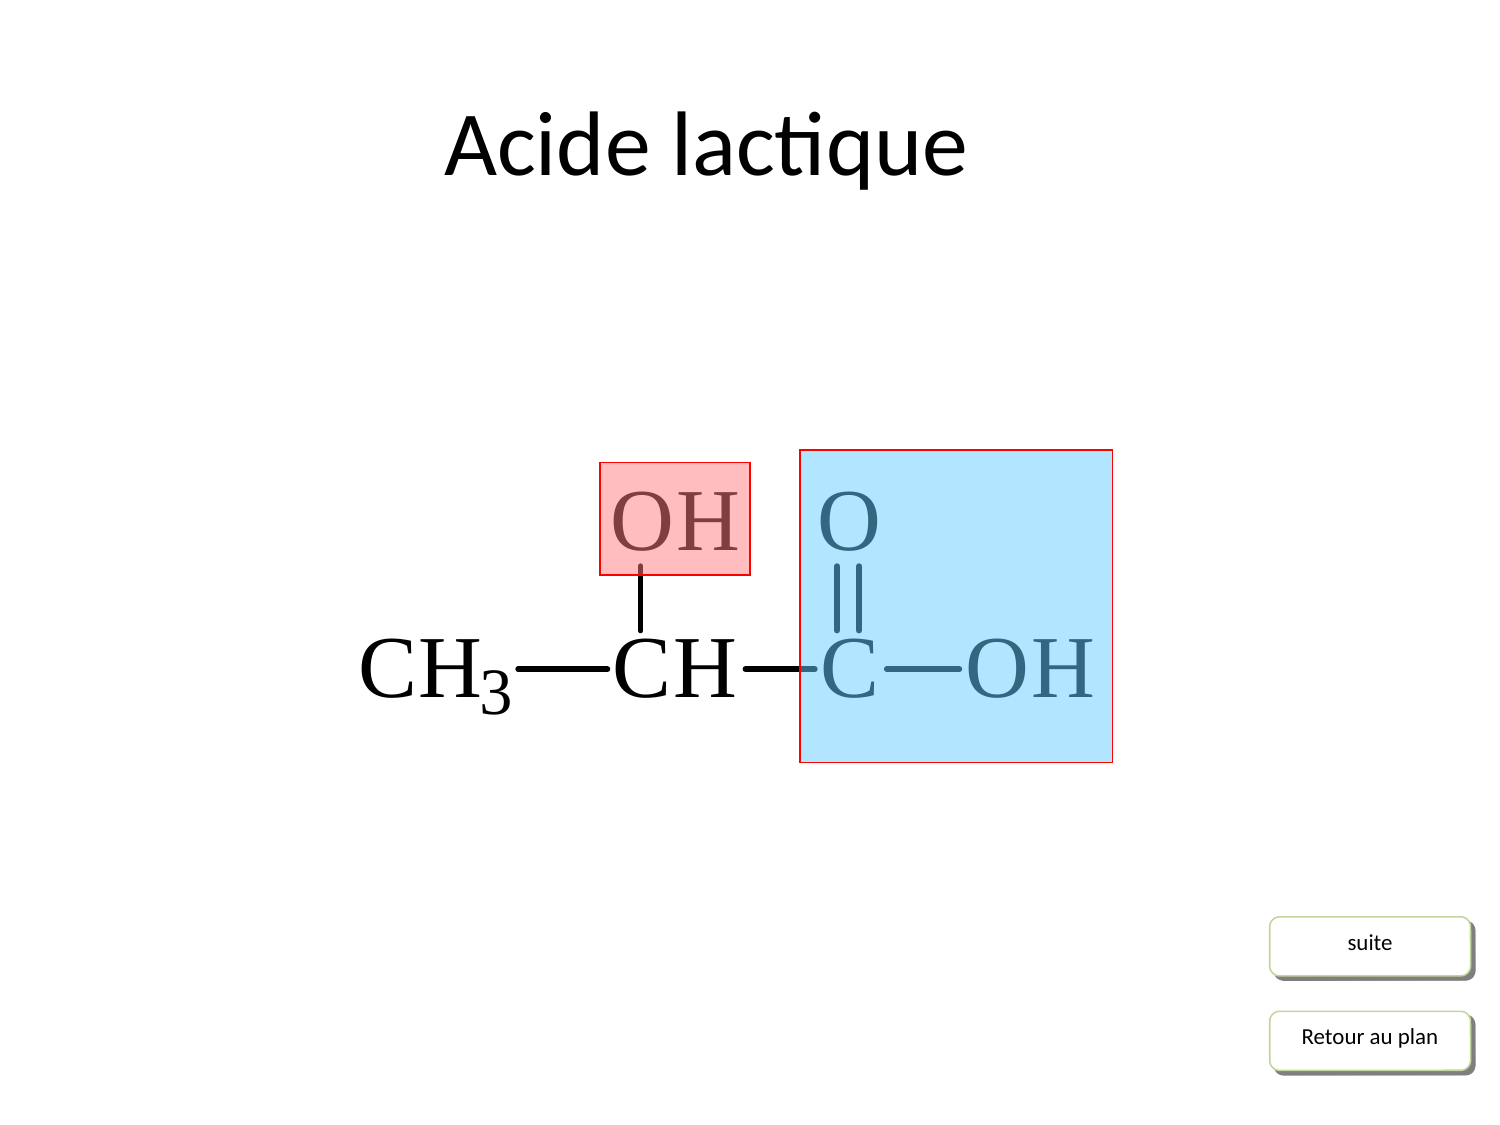

# Acide lactique
suite
Retour au plan